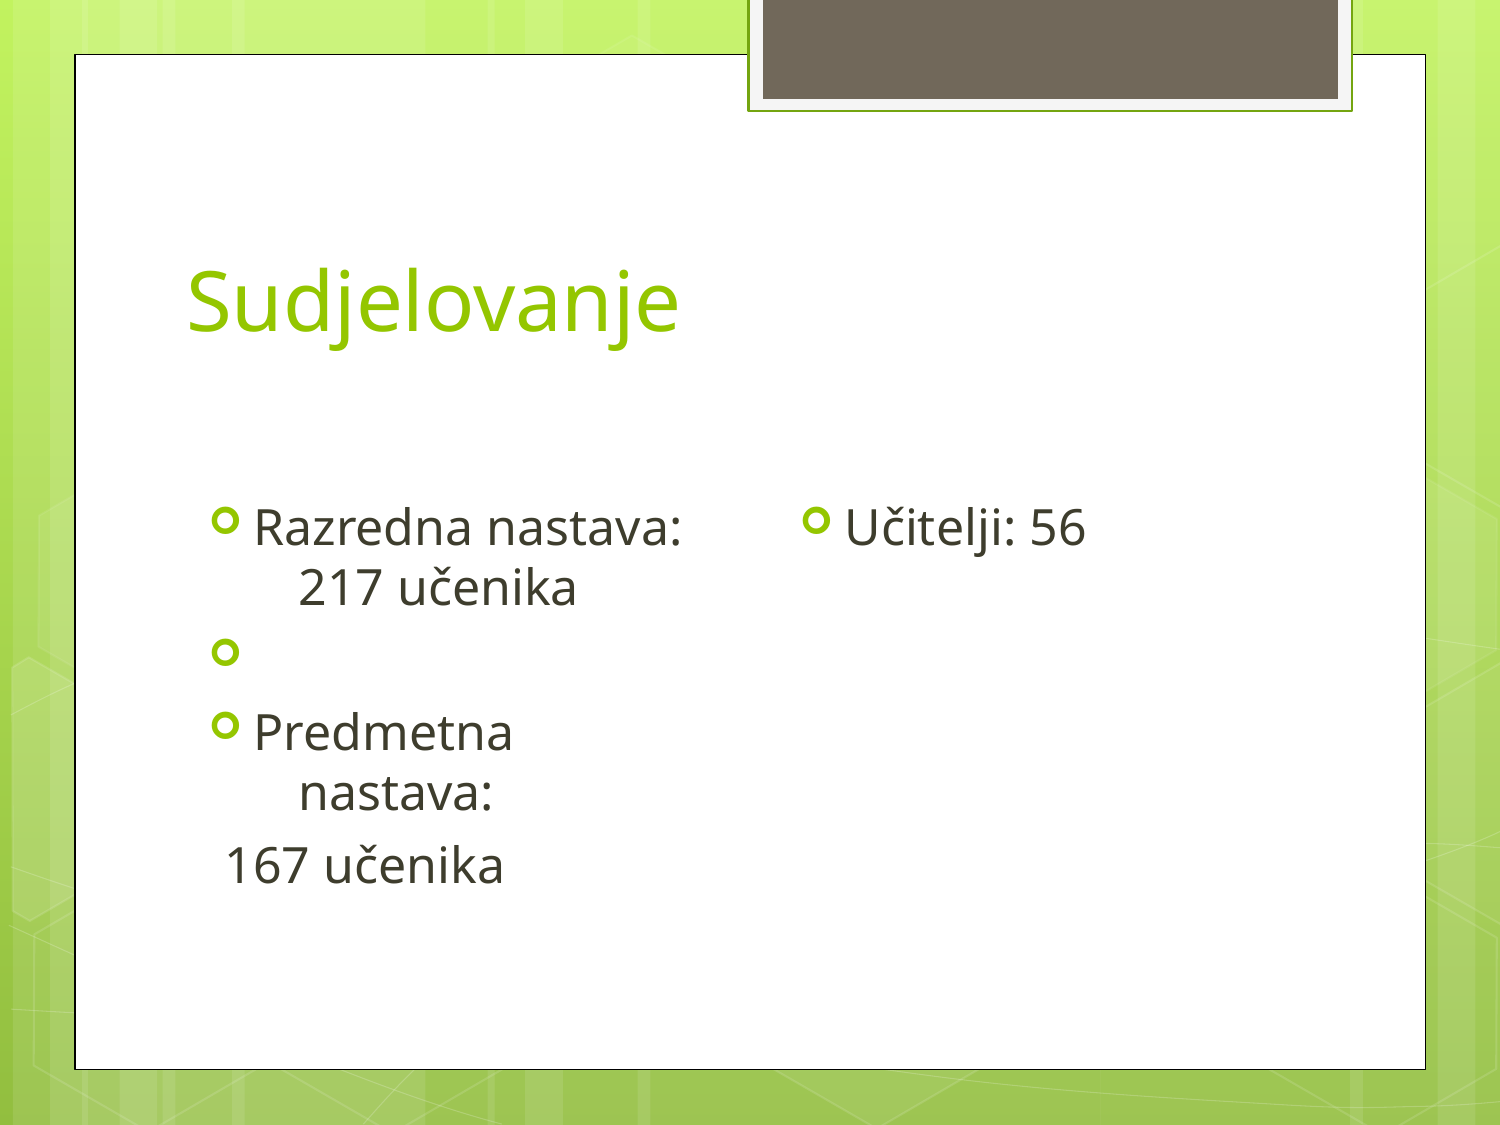

# Sudjelovanje
Razredna nastava: 217 učenika
Predmetna nastava:
 167 učenika
Učitelji: 56